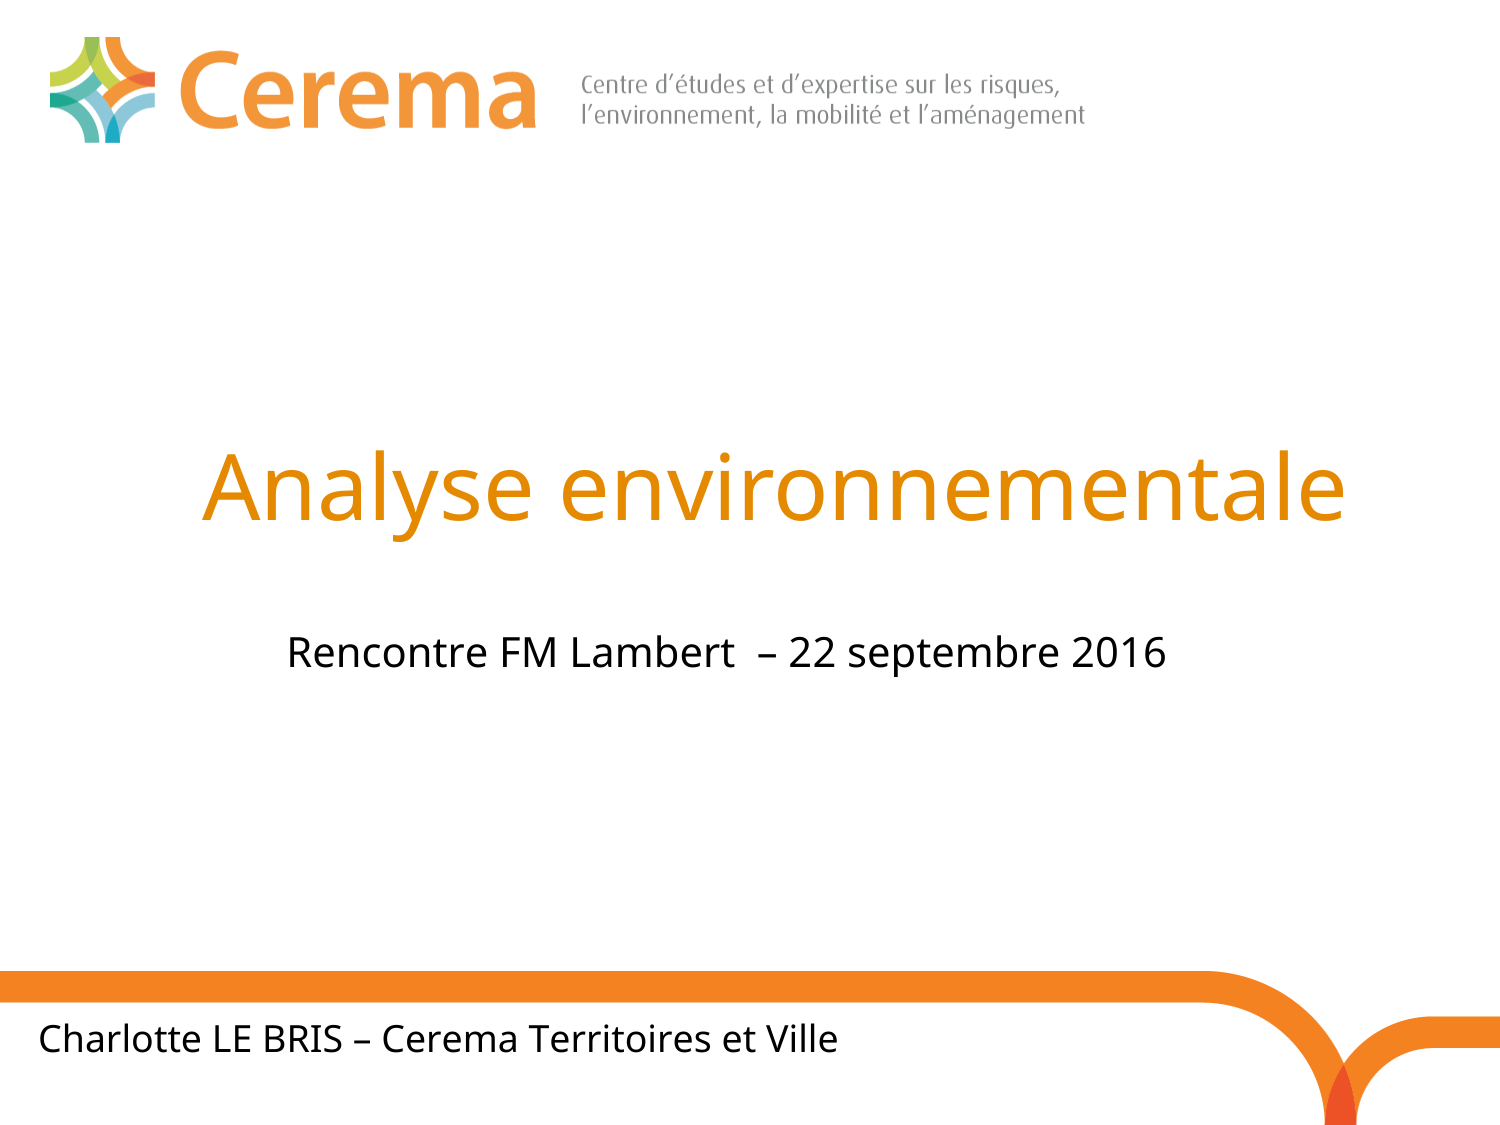

# Analyse environnementale
Rencontre FM Lambert – 22 septembre 2016
Charlotte LE BRIS – Cerema Territoires et Ville